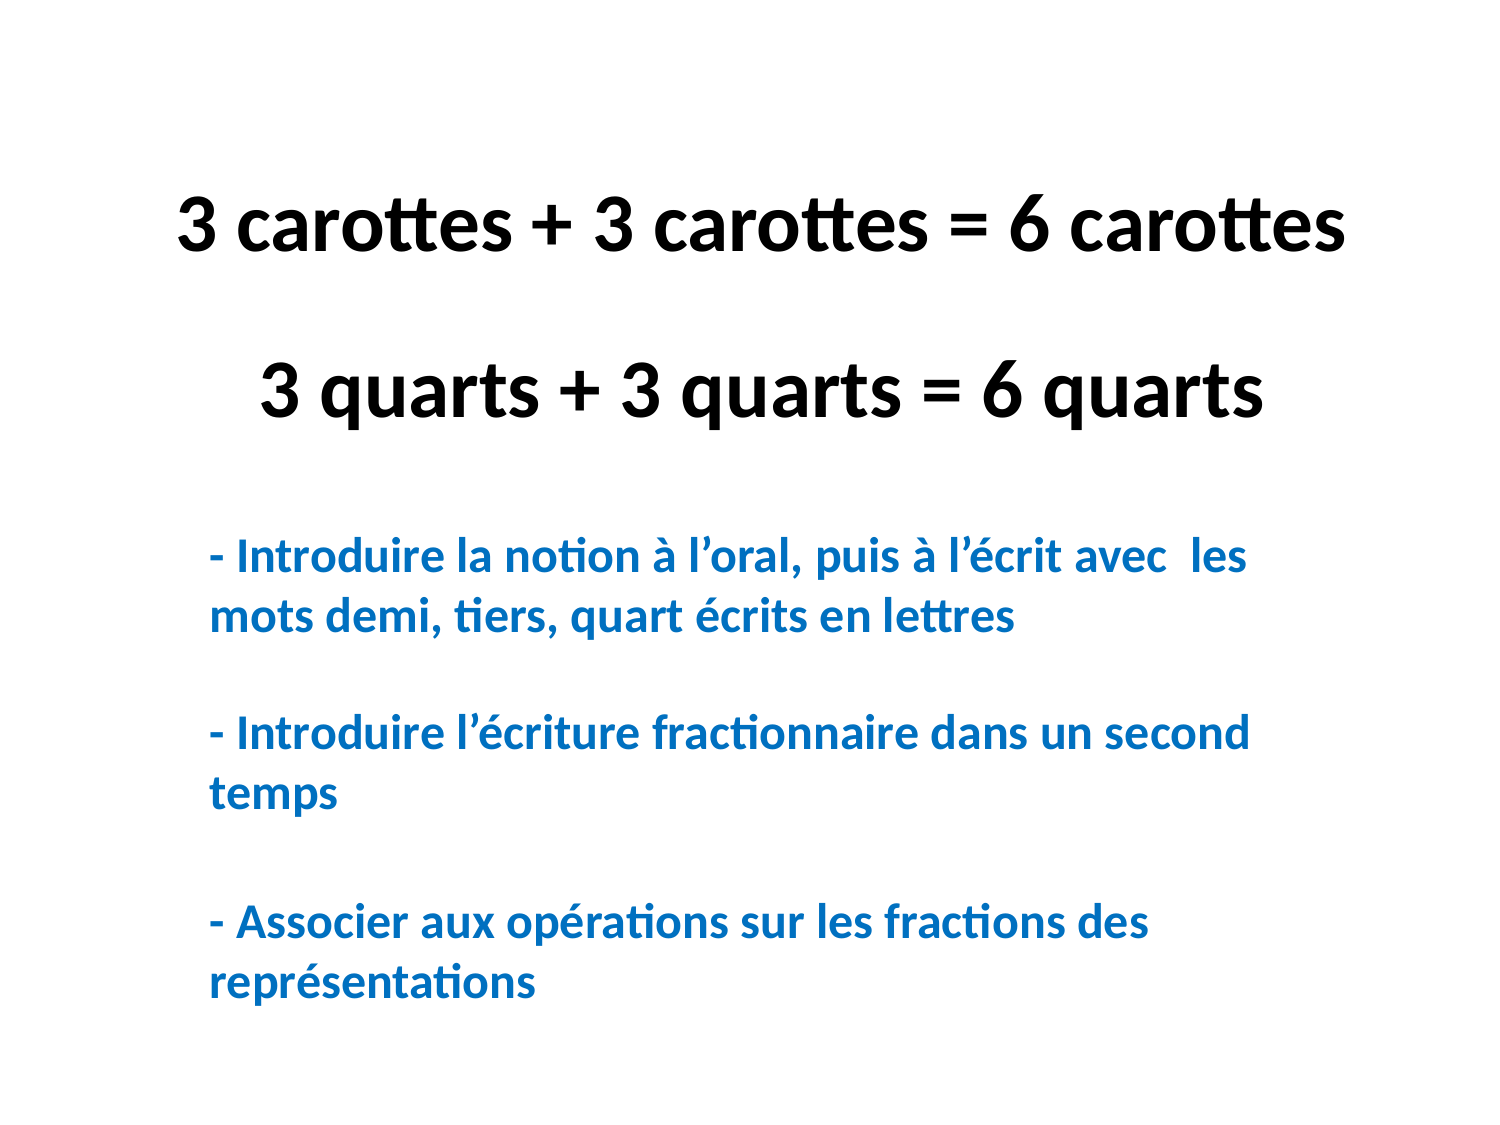

3 carottes + 3 carottes = 6 carottes
3 quarts + 3 quarts = 6 quarts
- Introduire la notion à l’oral, puis à l’écrit avec les mots demi, tiers, quart écrits en lettres
- Introduire l’écriture fractionnaire dans un second temps
- Associer aux opérations sur les fractions des représentations